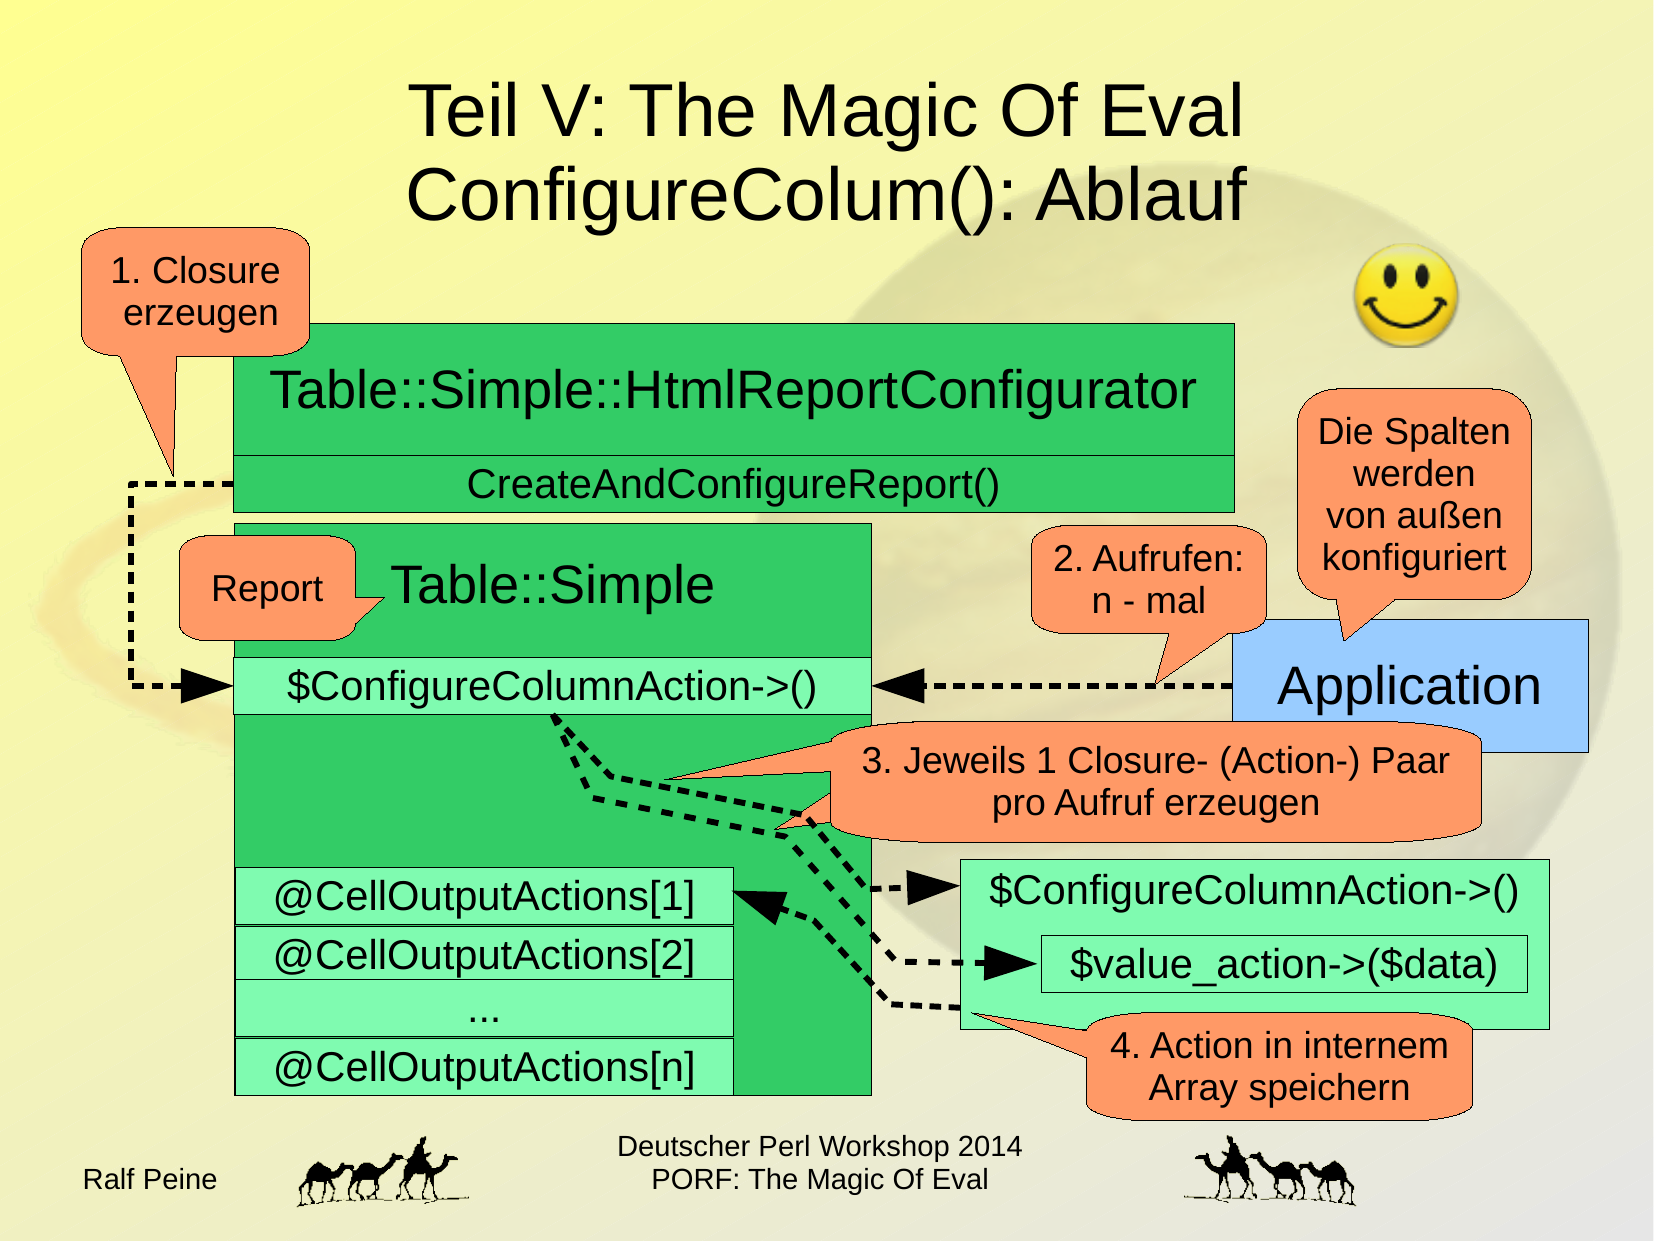

# Teil V: The Magic Of Eval ConfigureColum(): Ablauf
1. Closure
 erzeugen
Table::Simple::HtmlReportConfigurator
Die Spalten
werden
von außen
konfiguriert
CreateAndConfigureReport()
Table::Simple
2. Aufrufen:
n - mal
Report
Application
$ConfigureColumnAction->()
Jeweils 1 Action
pro Aufruf erzeugen
3. Jeweils 1 Closure- (Action-) Paar
pro Aufruf erzeugen
$ConfigureColumnAction->()
@CellOutputActions[1]
@CellOutputActions[2]
$value_action->($data)
...
4. Action in internem
Array speichern
@CellOutputActions[n]